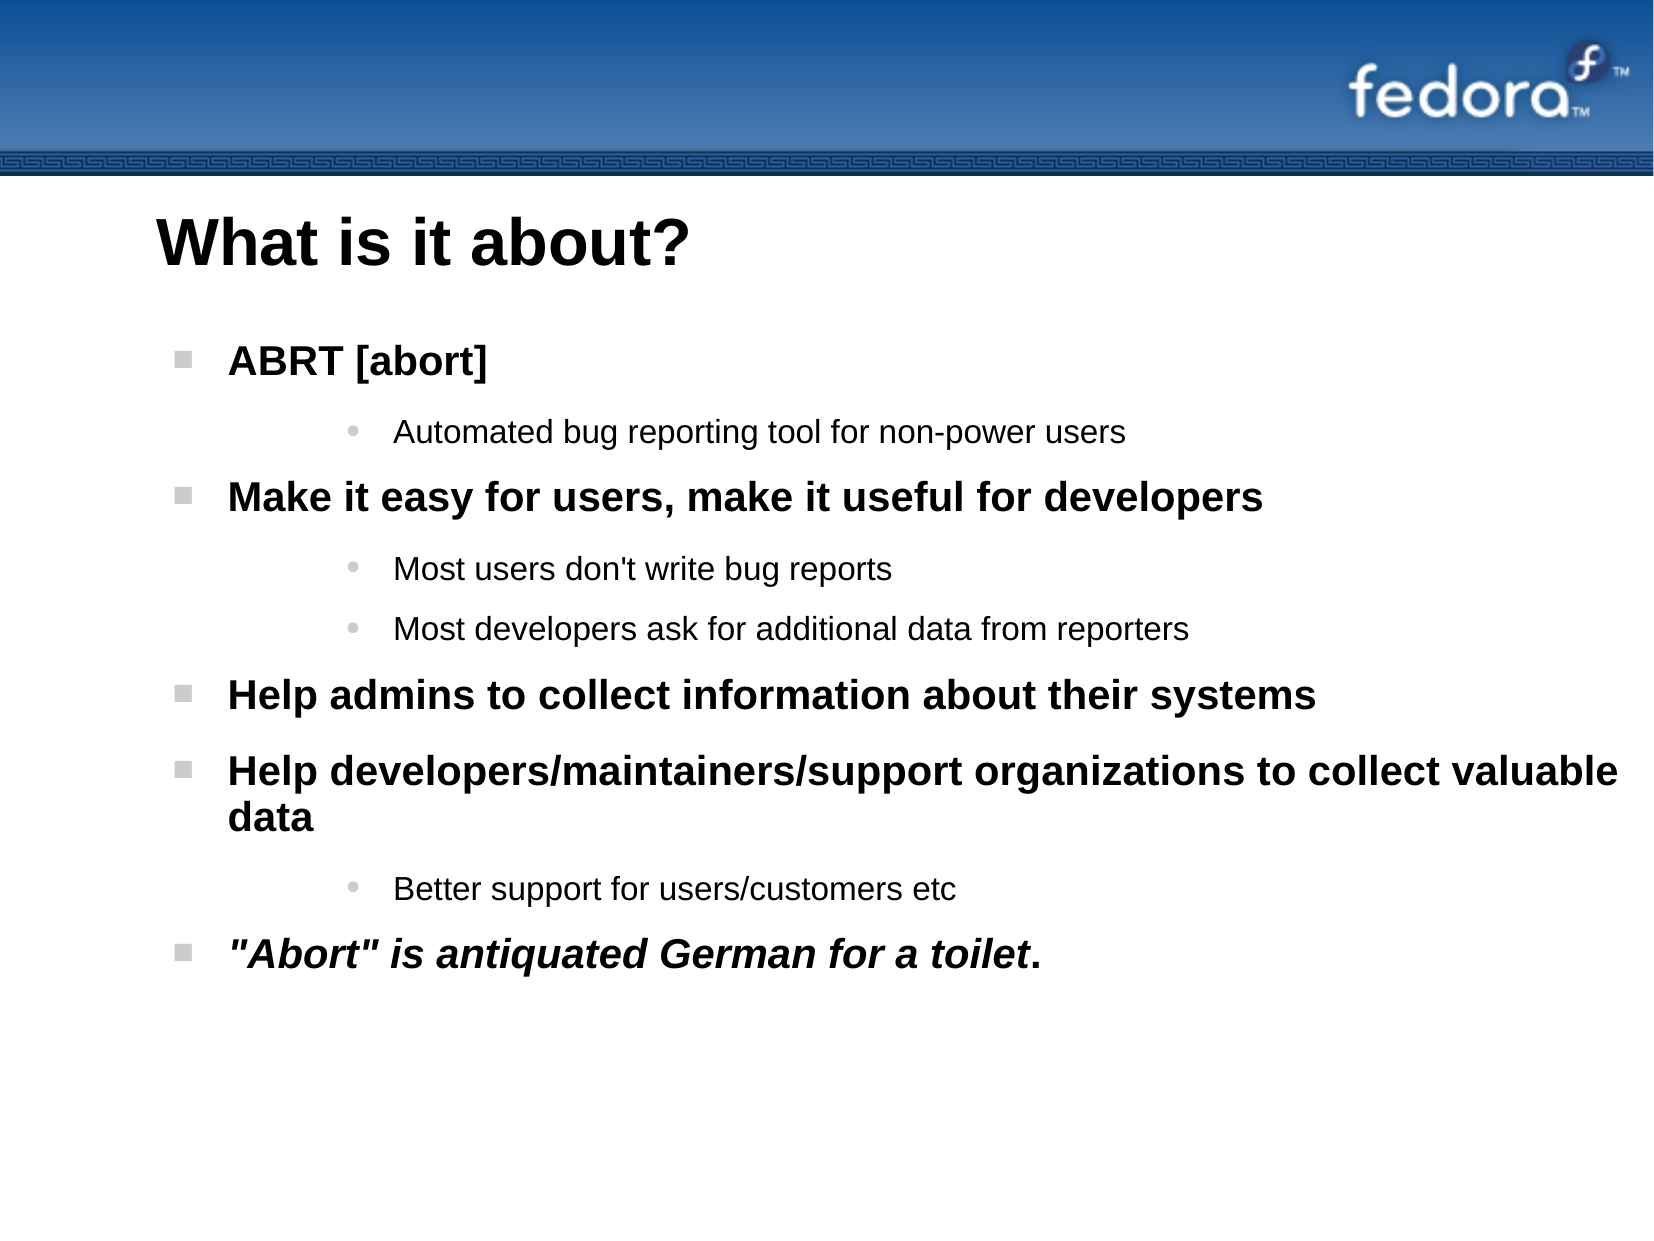

# What is it about?
ABRT [abort]
Automated bug reporting tool for non-power users
Make it easy for users, make it useful for developers
Most users don't write bug reports
Most developers ask for additional data from reporters
Help admins to collect information about their systems
Help developers/maintainers/support organizations to collect valuable data
Better support for users/customers etc
"Abort" is antiquated German for a toilet.